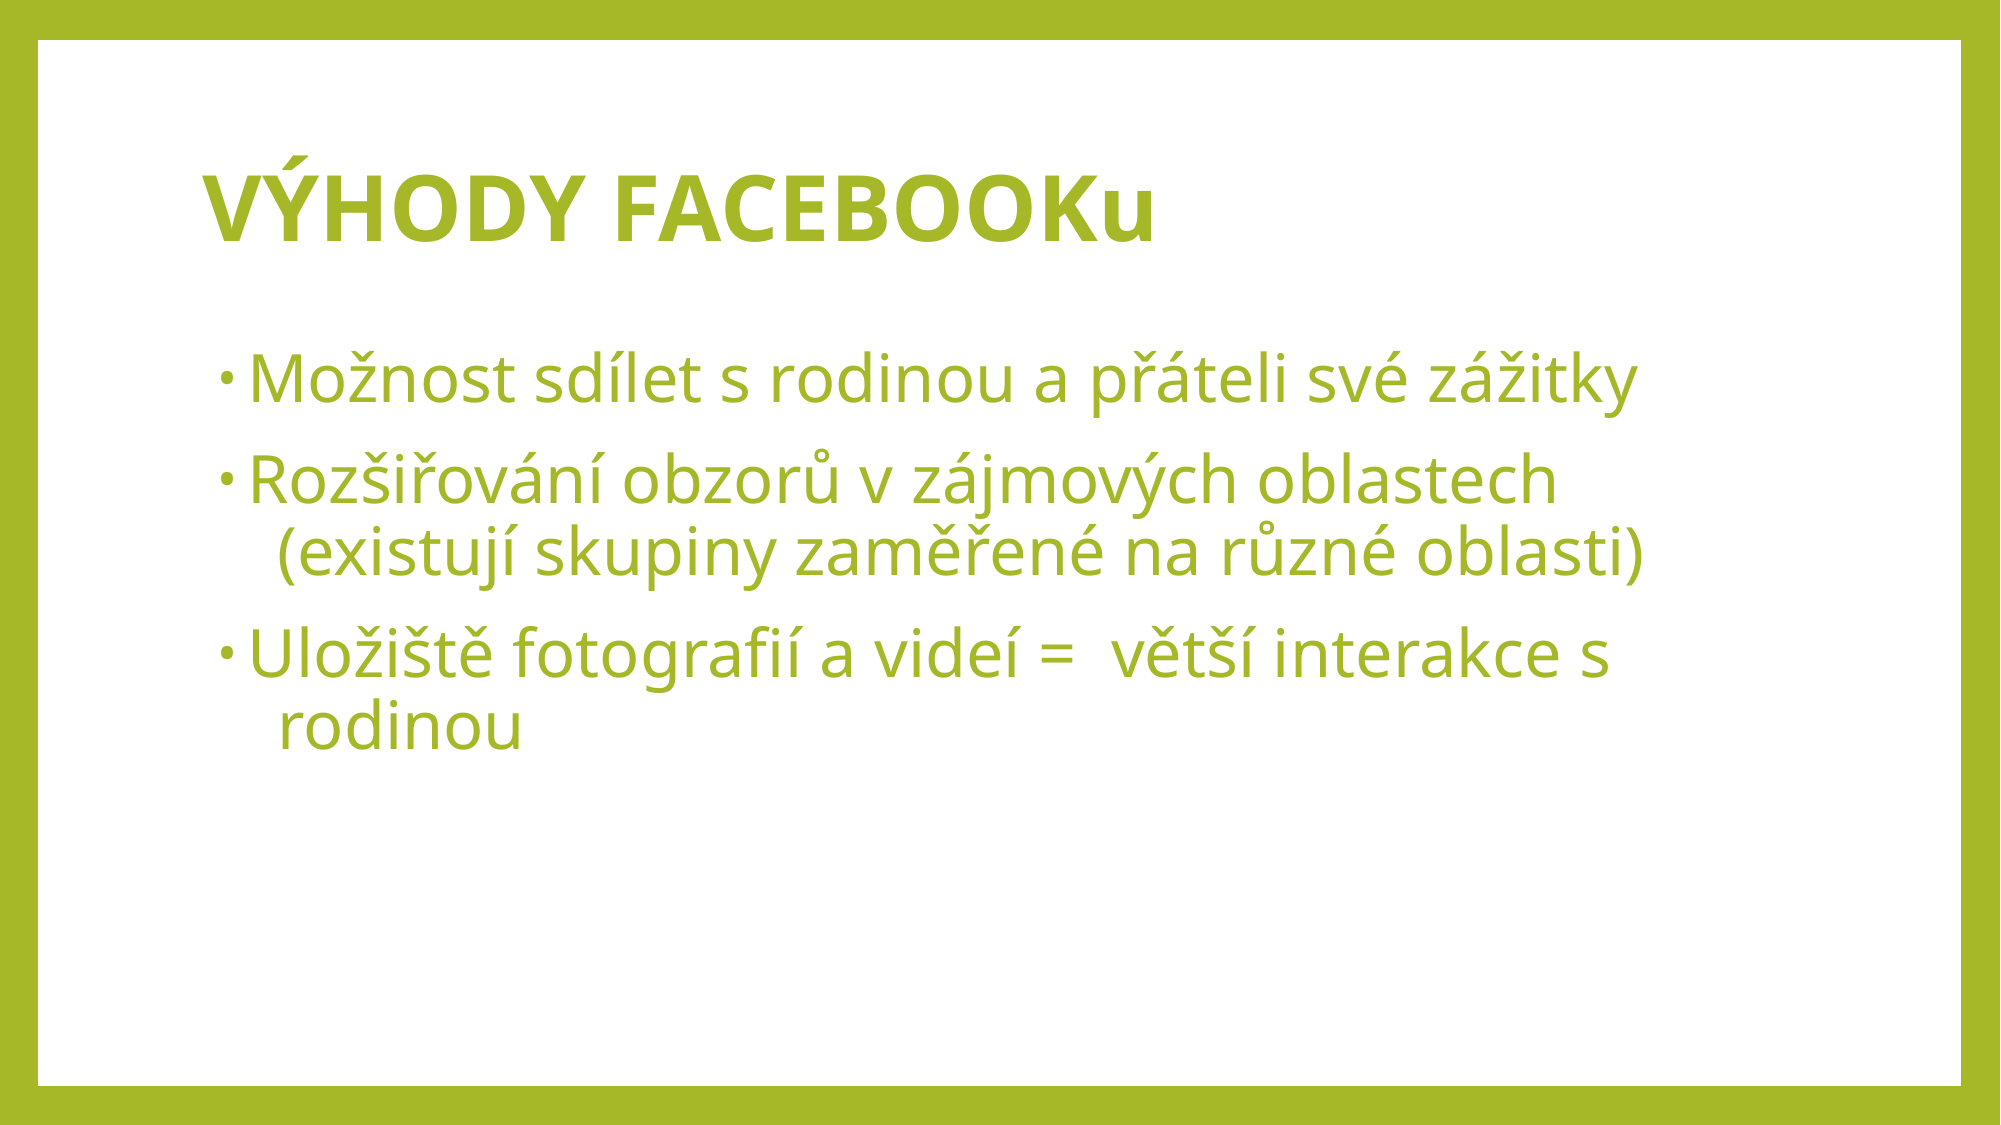

# VÝHODY FACEBOOKu
Možnost sdílet s rodinou a přáteli své zážitky
Rozšiřování obzorů v zájmových oblastech (existují skupiny zaměřené na různé oblasti)
Uložiště fotografií a videí = větší interakce s rodinou